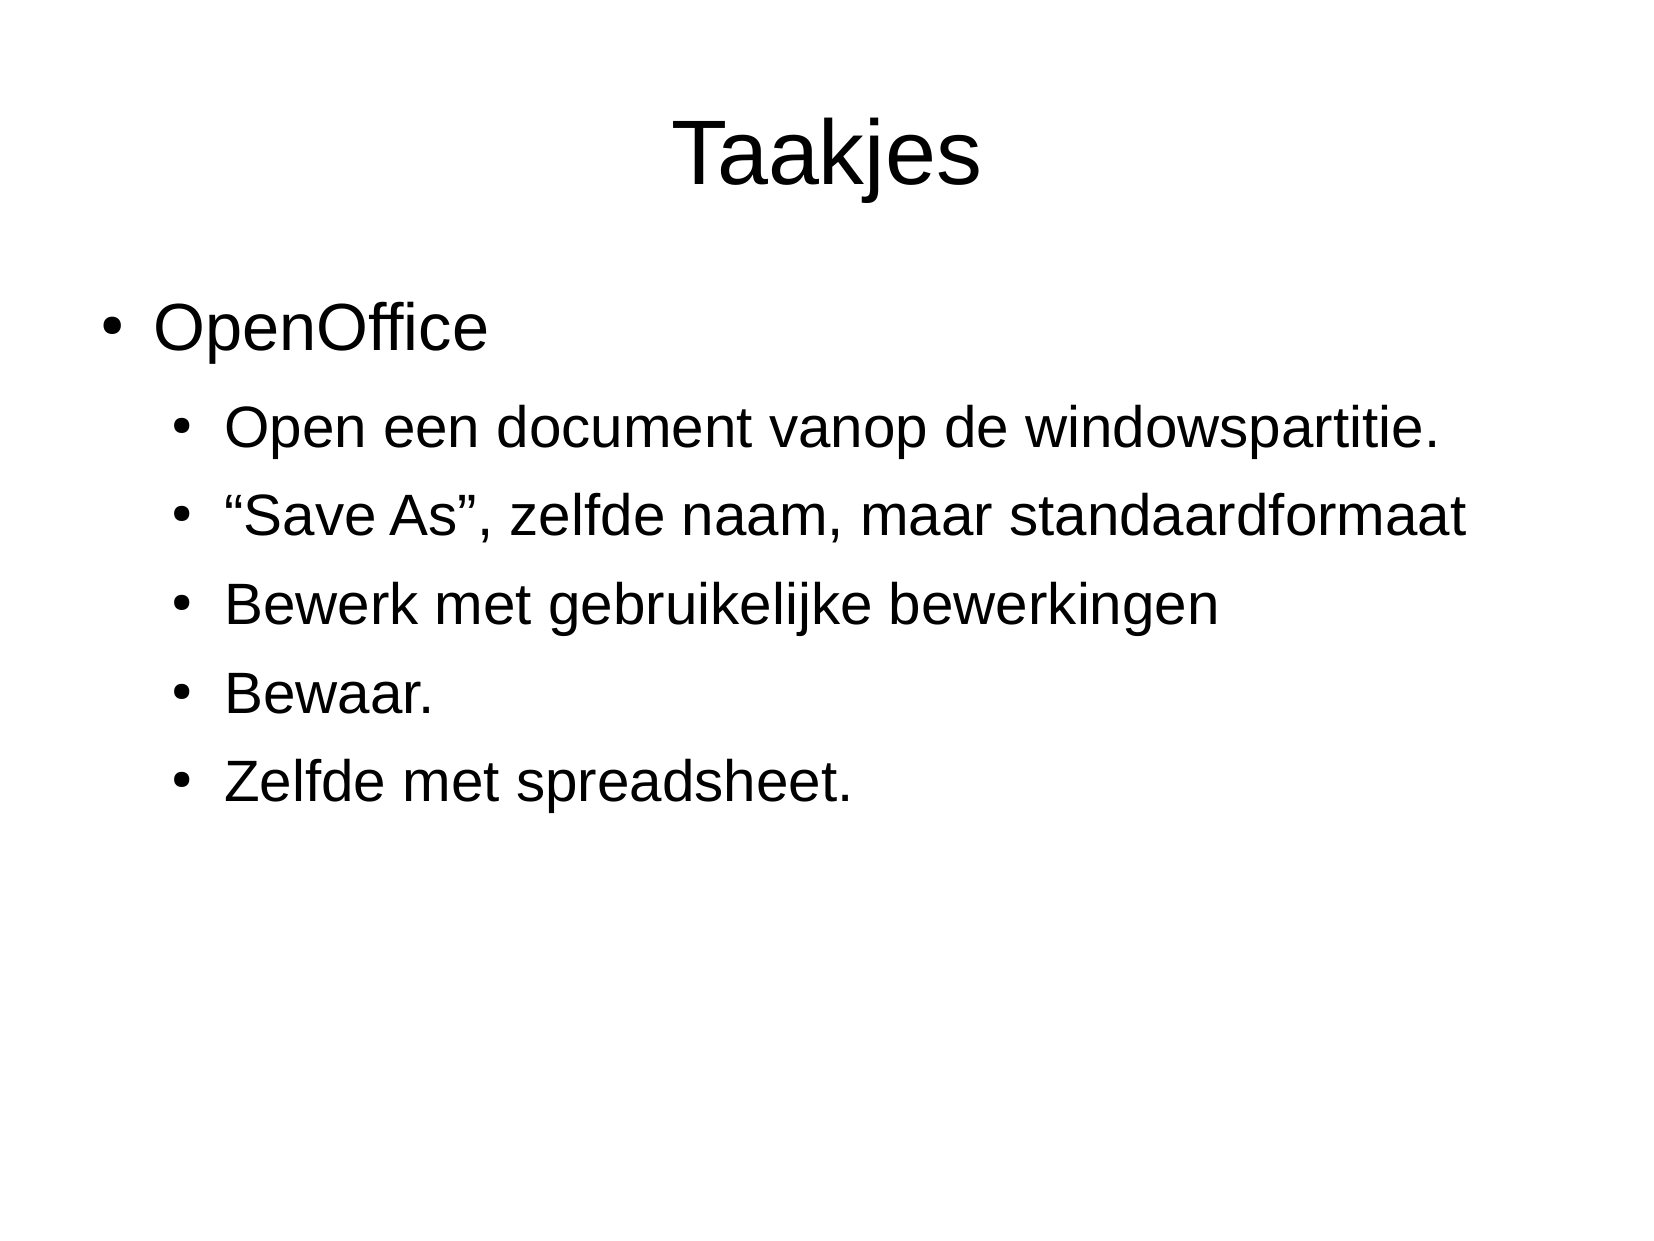

# Taakjes
OpenOffice
Open een document vanop de windowspartitie.
“Save As”, zelfde naam, maar standaardformaat
Bewerk met gebruikelijke bewerkingen
Bewaar.
Zelfde met spreadsheet.